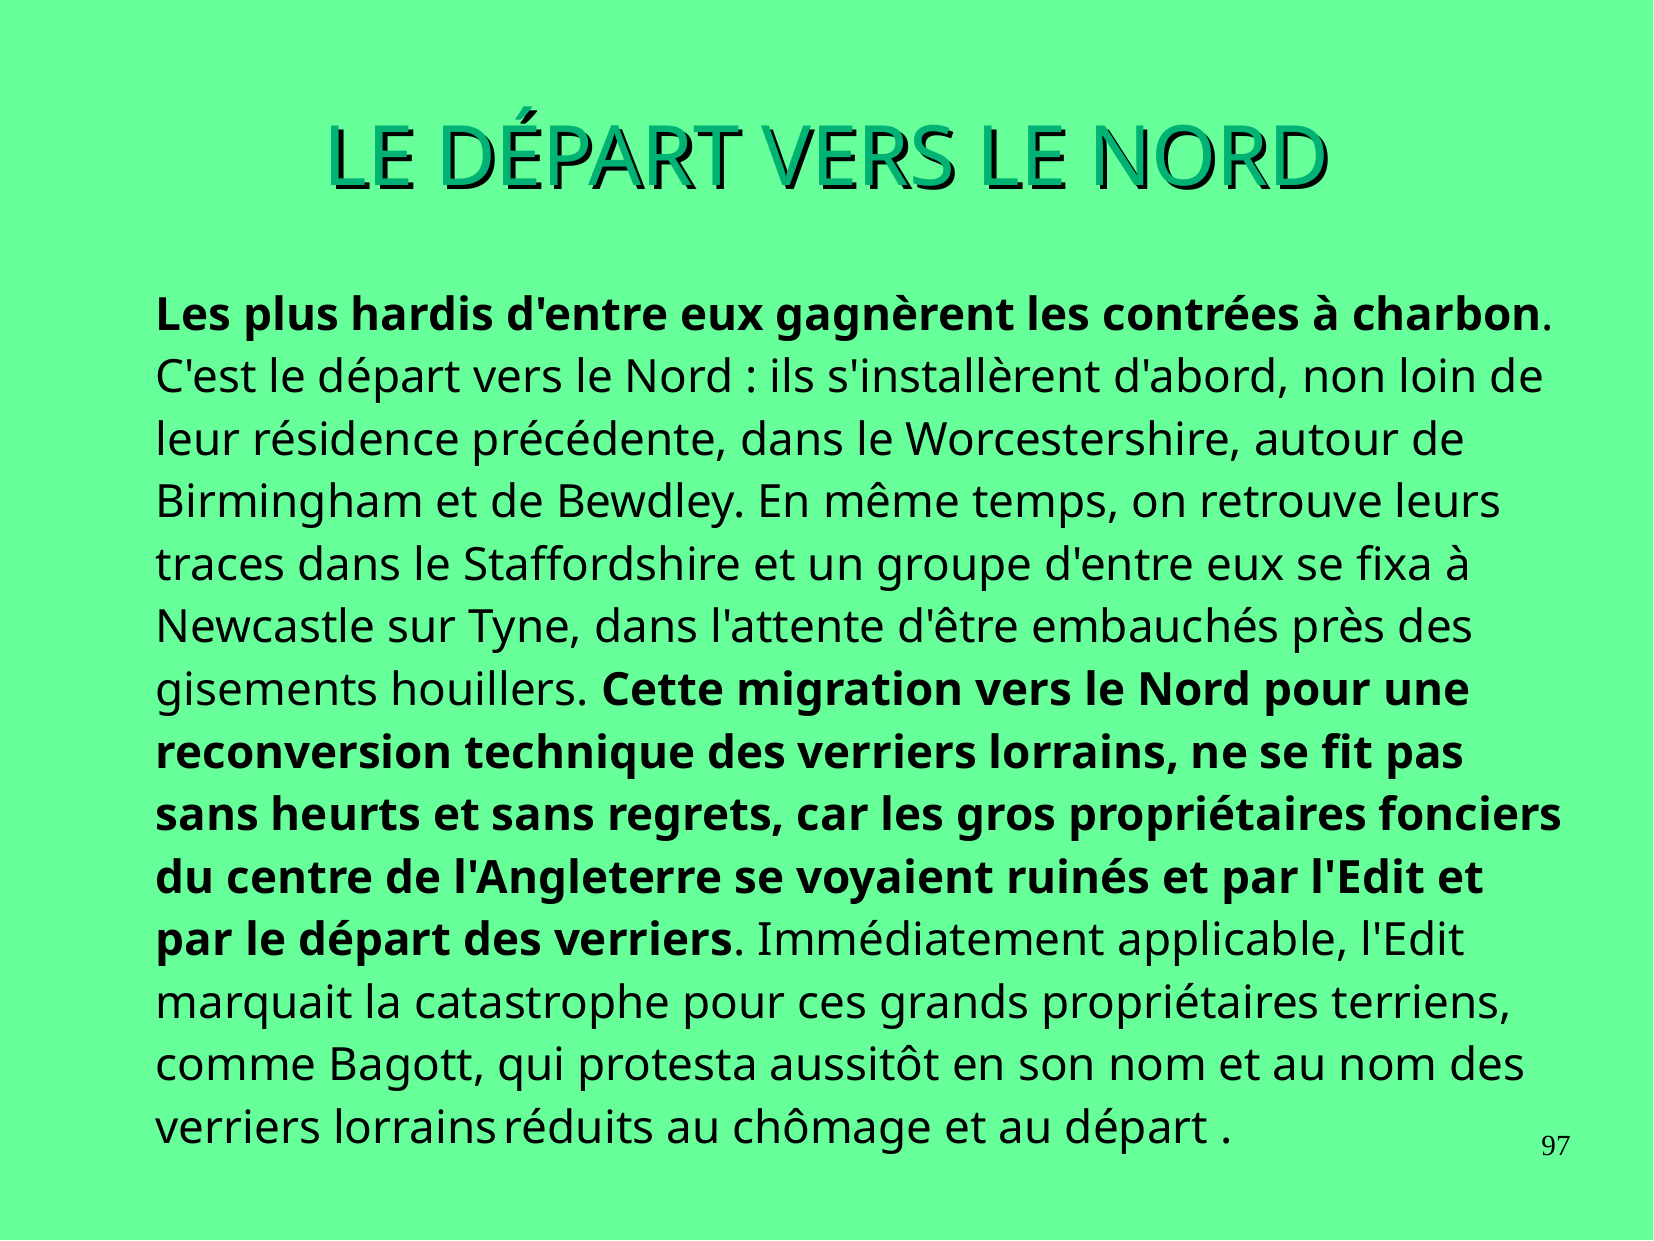

# LE DÉPART VERS LE NORD
Les plus hardis d'entre eux gagnèrent les contrées à charbon. C'est le départ vers le Nord : ils s'installèrent d'abord, non loin de leur résidence précédente, dans le Worcestershire, autour de Birmingham et de Bewdley. En même temps, on retrouve leurs traces dans le Staffordshire et un groupe d'entre eux se fixa à Newcastle sur Tyne, dans l'attente d'être embauchés près des gisements houillers. Cette migration vers le Nord pour une reconversion technique des verriers lorrains, ne se fit pas sans heurts et sans regrets, car les gros propriétaires fonciers du centre de l'Angleterre se voyaient ruinés et par l'Edit et par le départ des verriers. Immédiatement applicable, l'Edit marquait la catastrophe pour ces grands propriétaires terriens, comme Bagott, qui protesta aussitôt en son nom et au nom des verriers lorrains réduits au chômage et au départ .
97